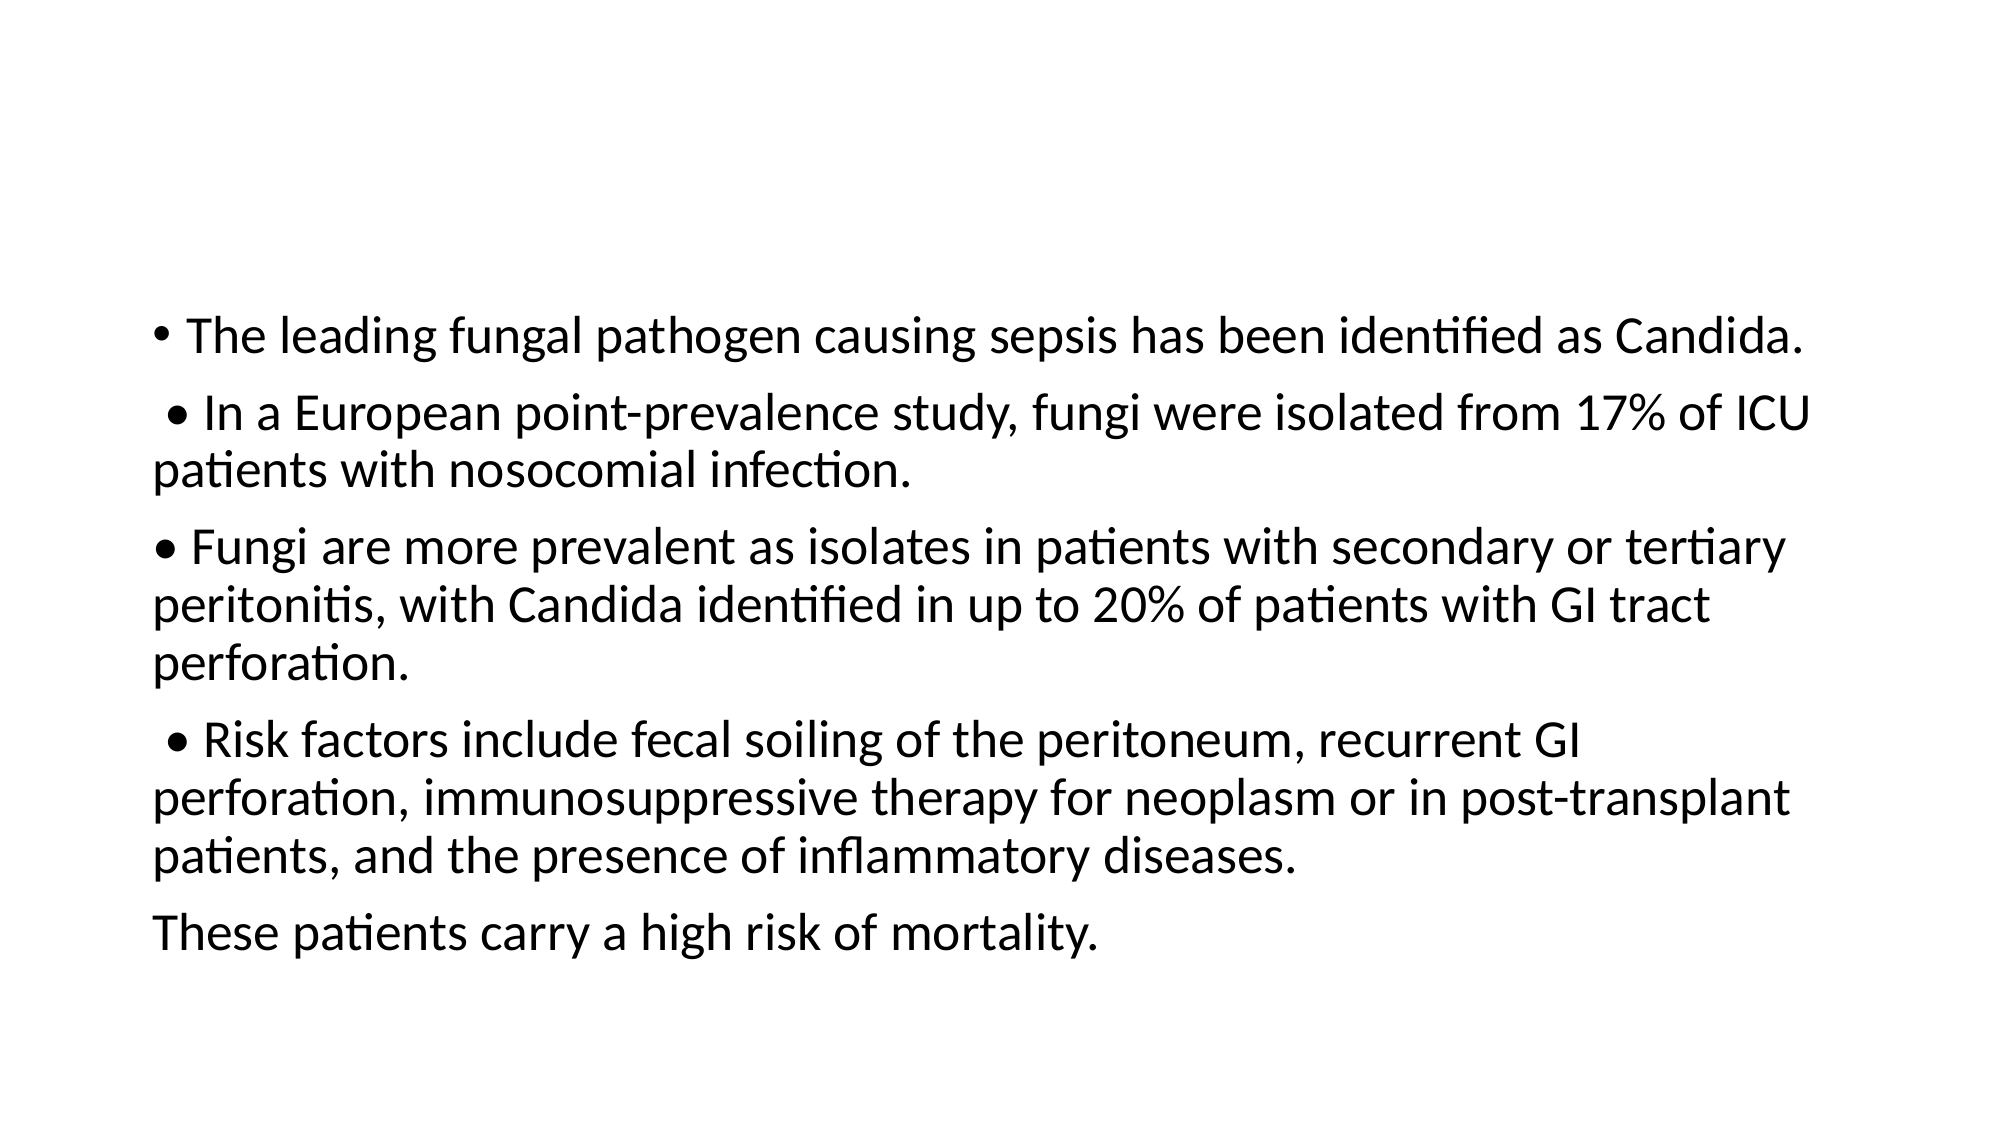

#
The leading fungal pathogen causing sepsis has been identified as Candida.
 • In a European point-prevalence study, fungi were isolated from 17% of ICU patients with nosocomial infection.
• Fungi are more prevalent as isolates in patients with secondary or tertiary peritonitis, with Candida identified in up to 20% of patients with GI tract perforation.
 • Risk factors include fecal soiling of the peritoneum, recurrent GI perforation, immunosuppressive therapy for neoplasm or in post-transplant patients, and the presence of inflammatory diseases.
These patients carry a high risk of mortality.